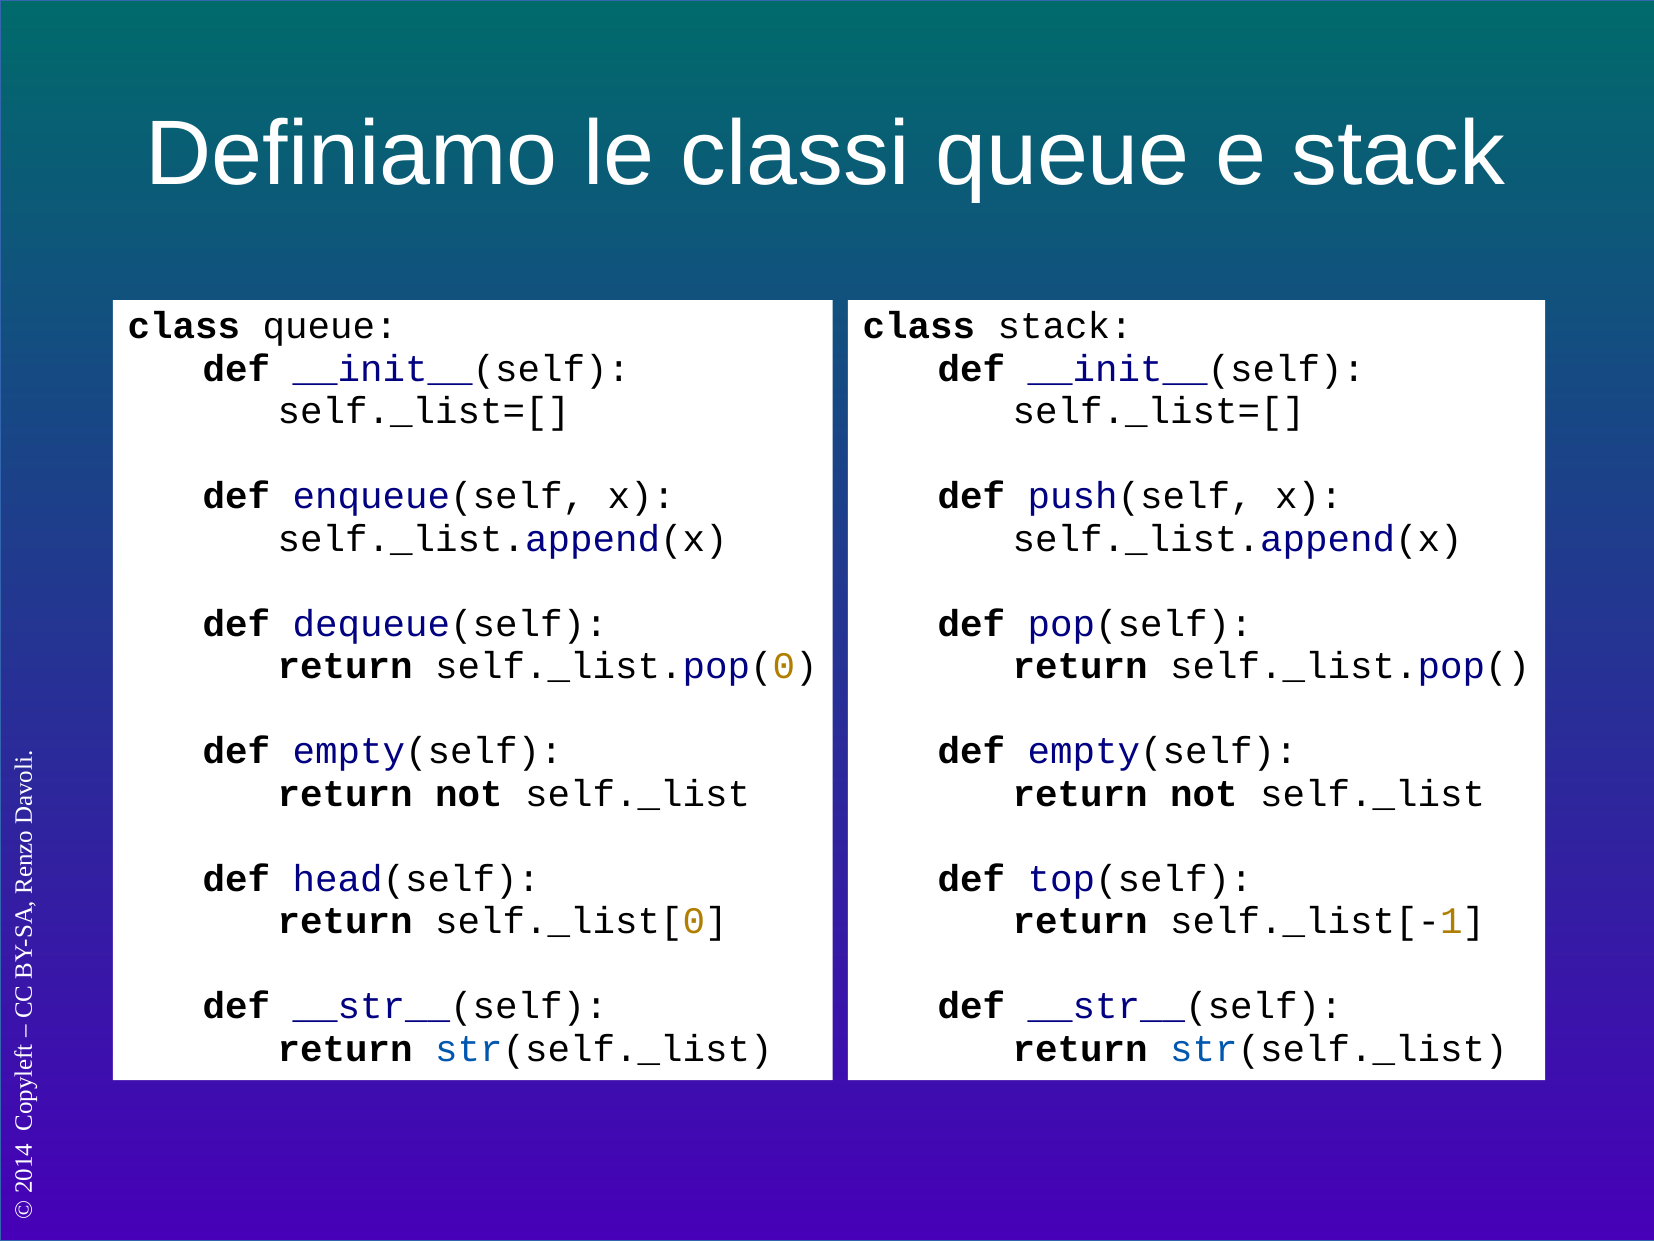

# Definiamo le classi queue e stack
class queue:
	def __init__(self):
		self._list=[]
	def enqueue(self, x):
		self._list.append(x)
	def dequeue(self):
		return self._list.pop(0)
	def empty(self):
		return not self._list
	def head(self):
		return self._list[0]
	def __str__(self):
		return str(self._list)
class stack:
	def __init__(self):
		self._list=[]
	def push(self, x):
		self._list.append(x)
	def pop(self):
		return self._list.pop()
	def empty(self):
		return not self._list
	def top(self):
		return self._list[-1]
	def __str__(self):
		return str(self._list)